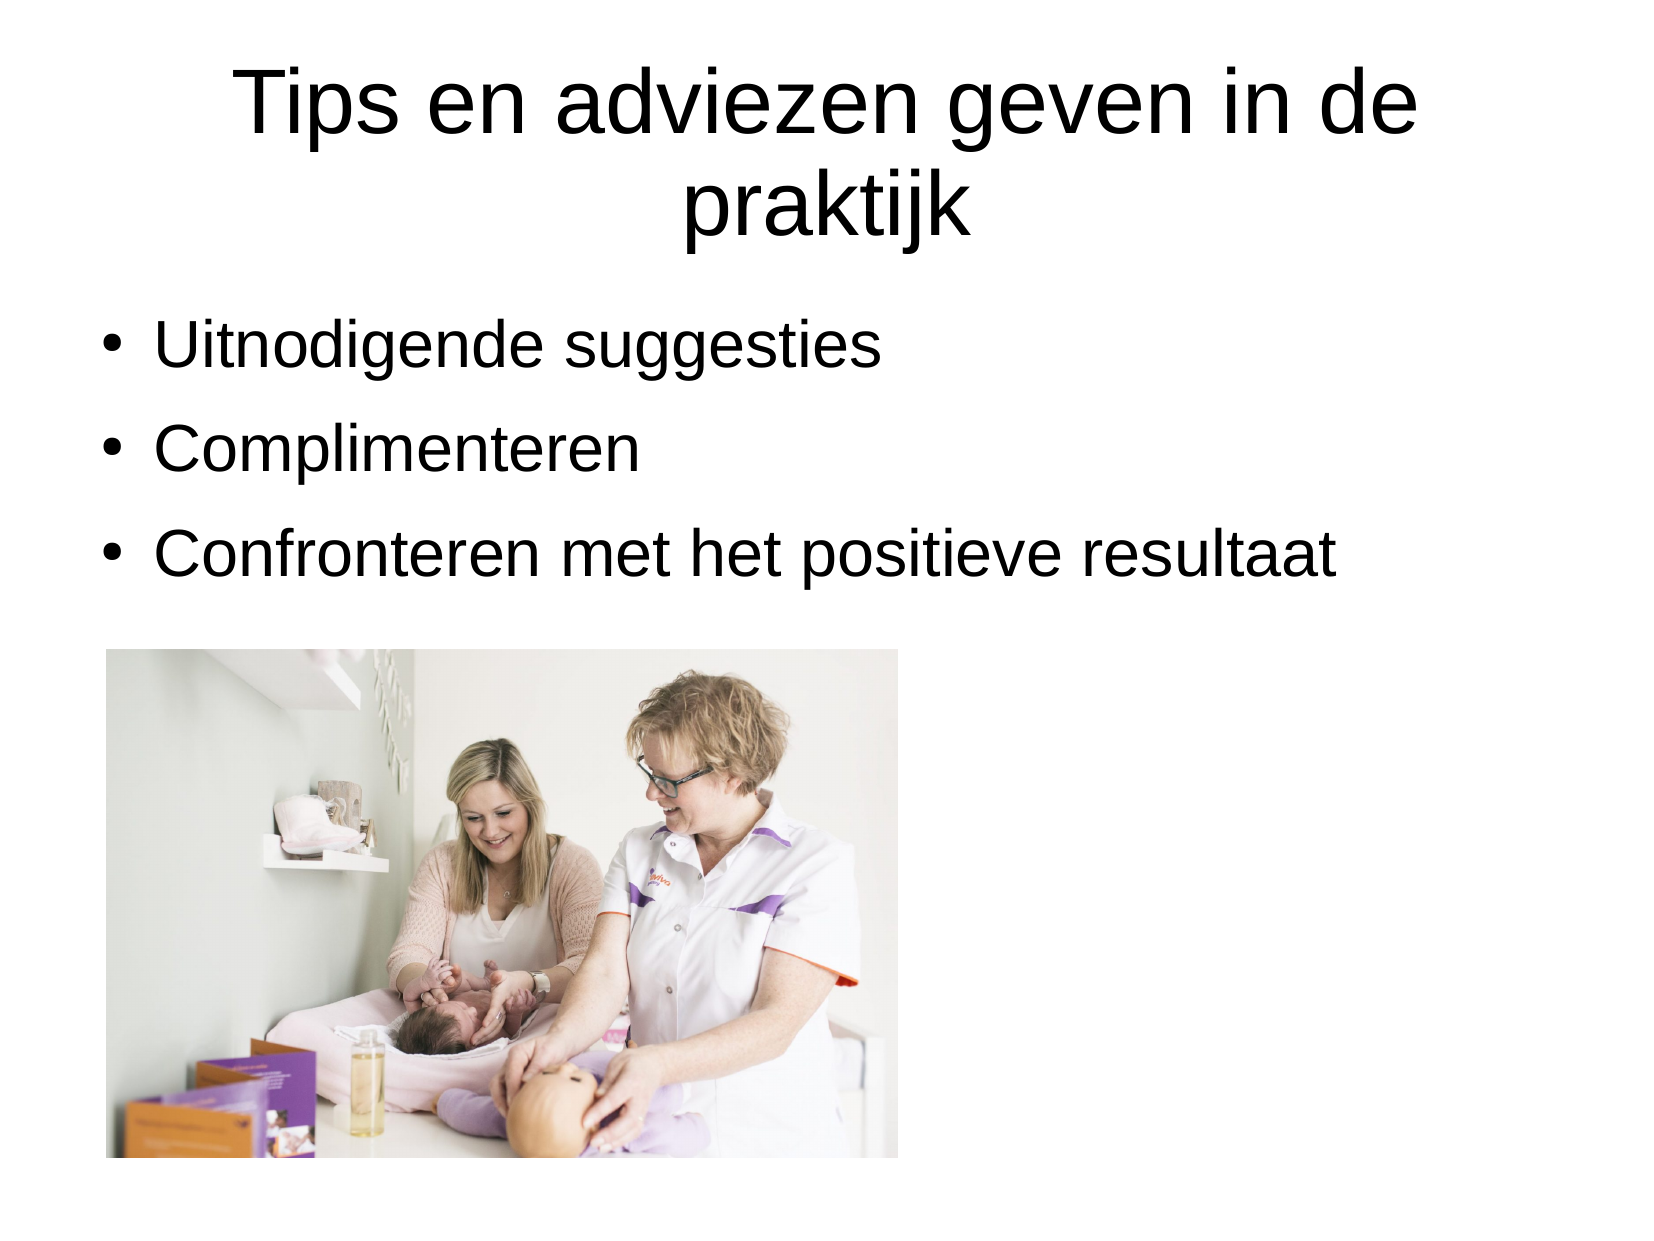

# Tips en adviezen geven in de praktijk
Uitnodigende suggesties
Complimenteren
Confronteren met het positieve resultaat